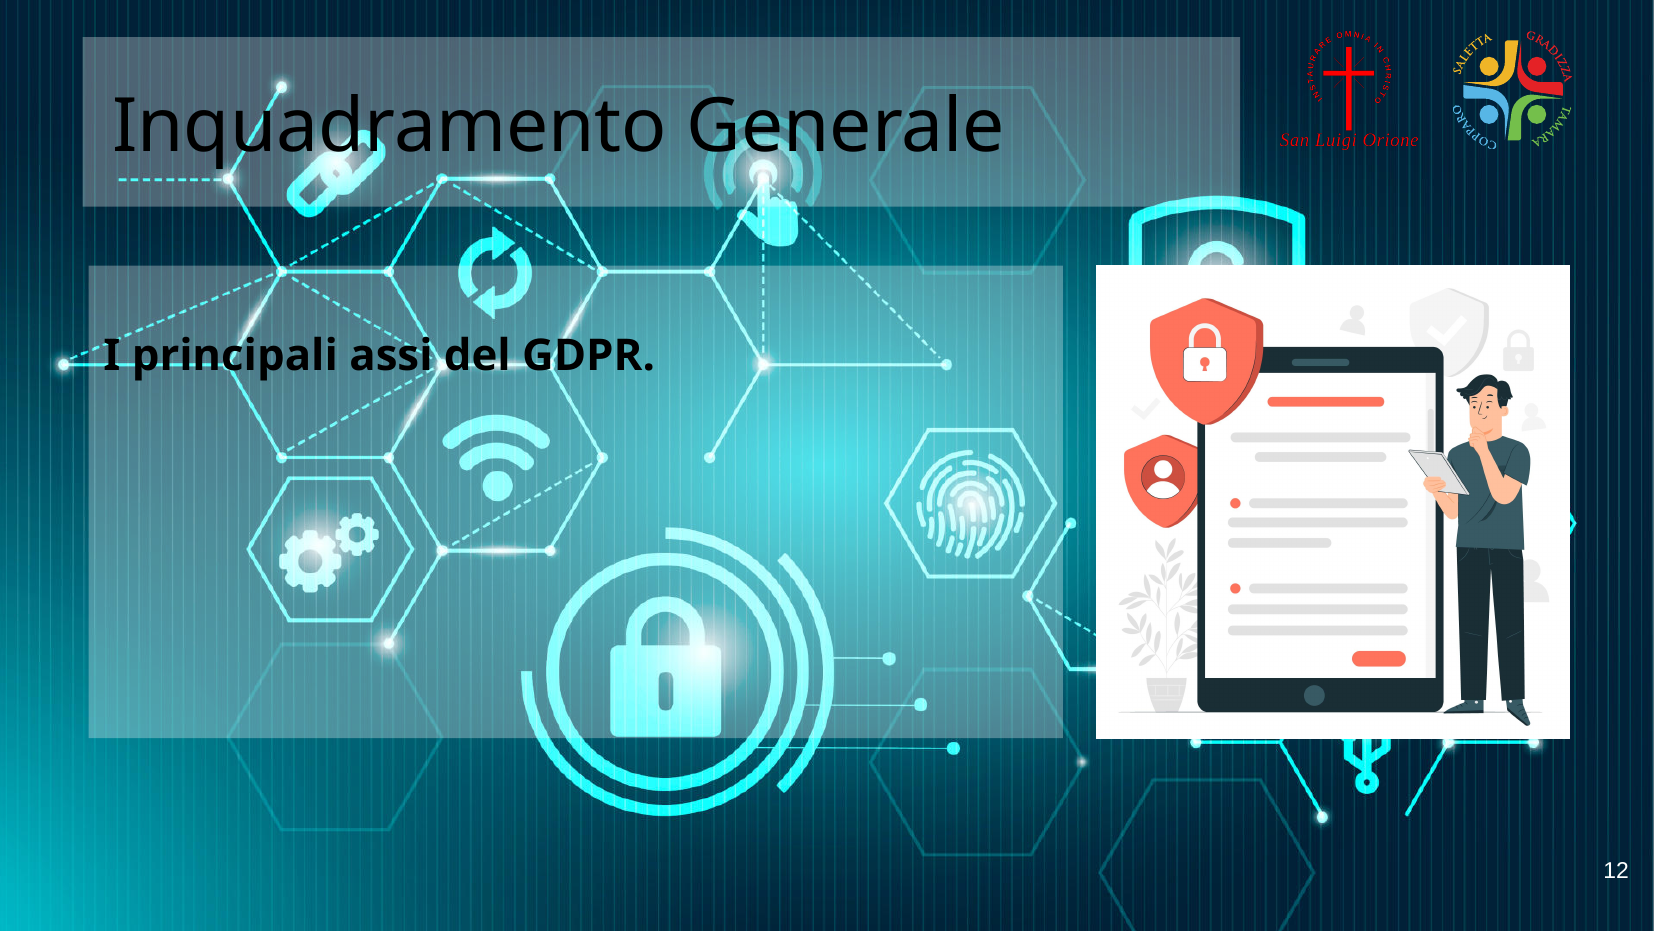

# Inquadramento Generale
I principali assi del GDPR.